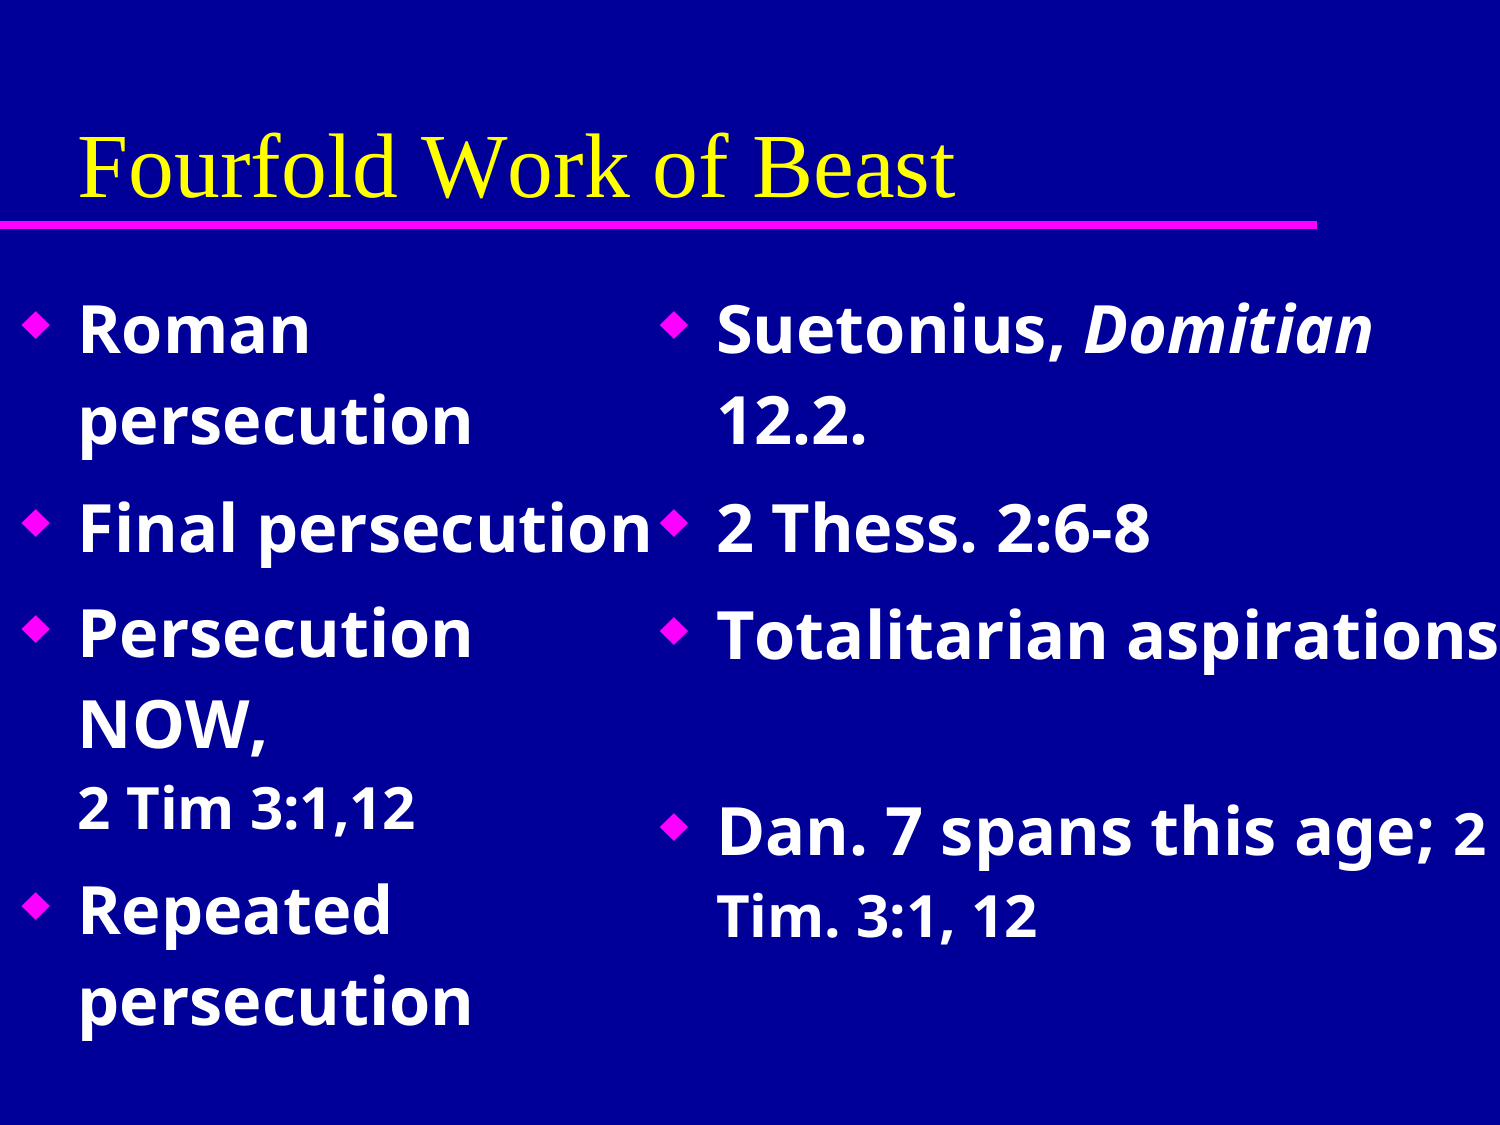

# Fourfold Work of Beast
Roman persecution
Final persecution
Persecution NOW,
2 Tim 3:1,12
Repeated persecution
Suetonius, Domitian 12.2.
2 Thess. 2:6-8
Totalitarian aspirations
Dan. 7 spans this age; 2 Tim. 3:1, 12